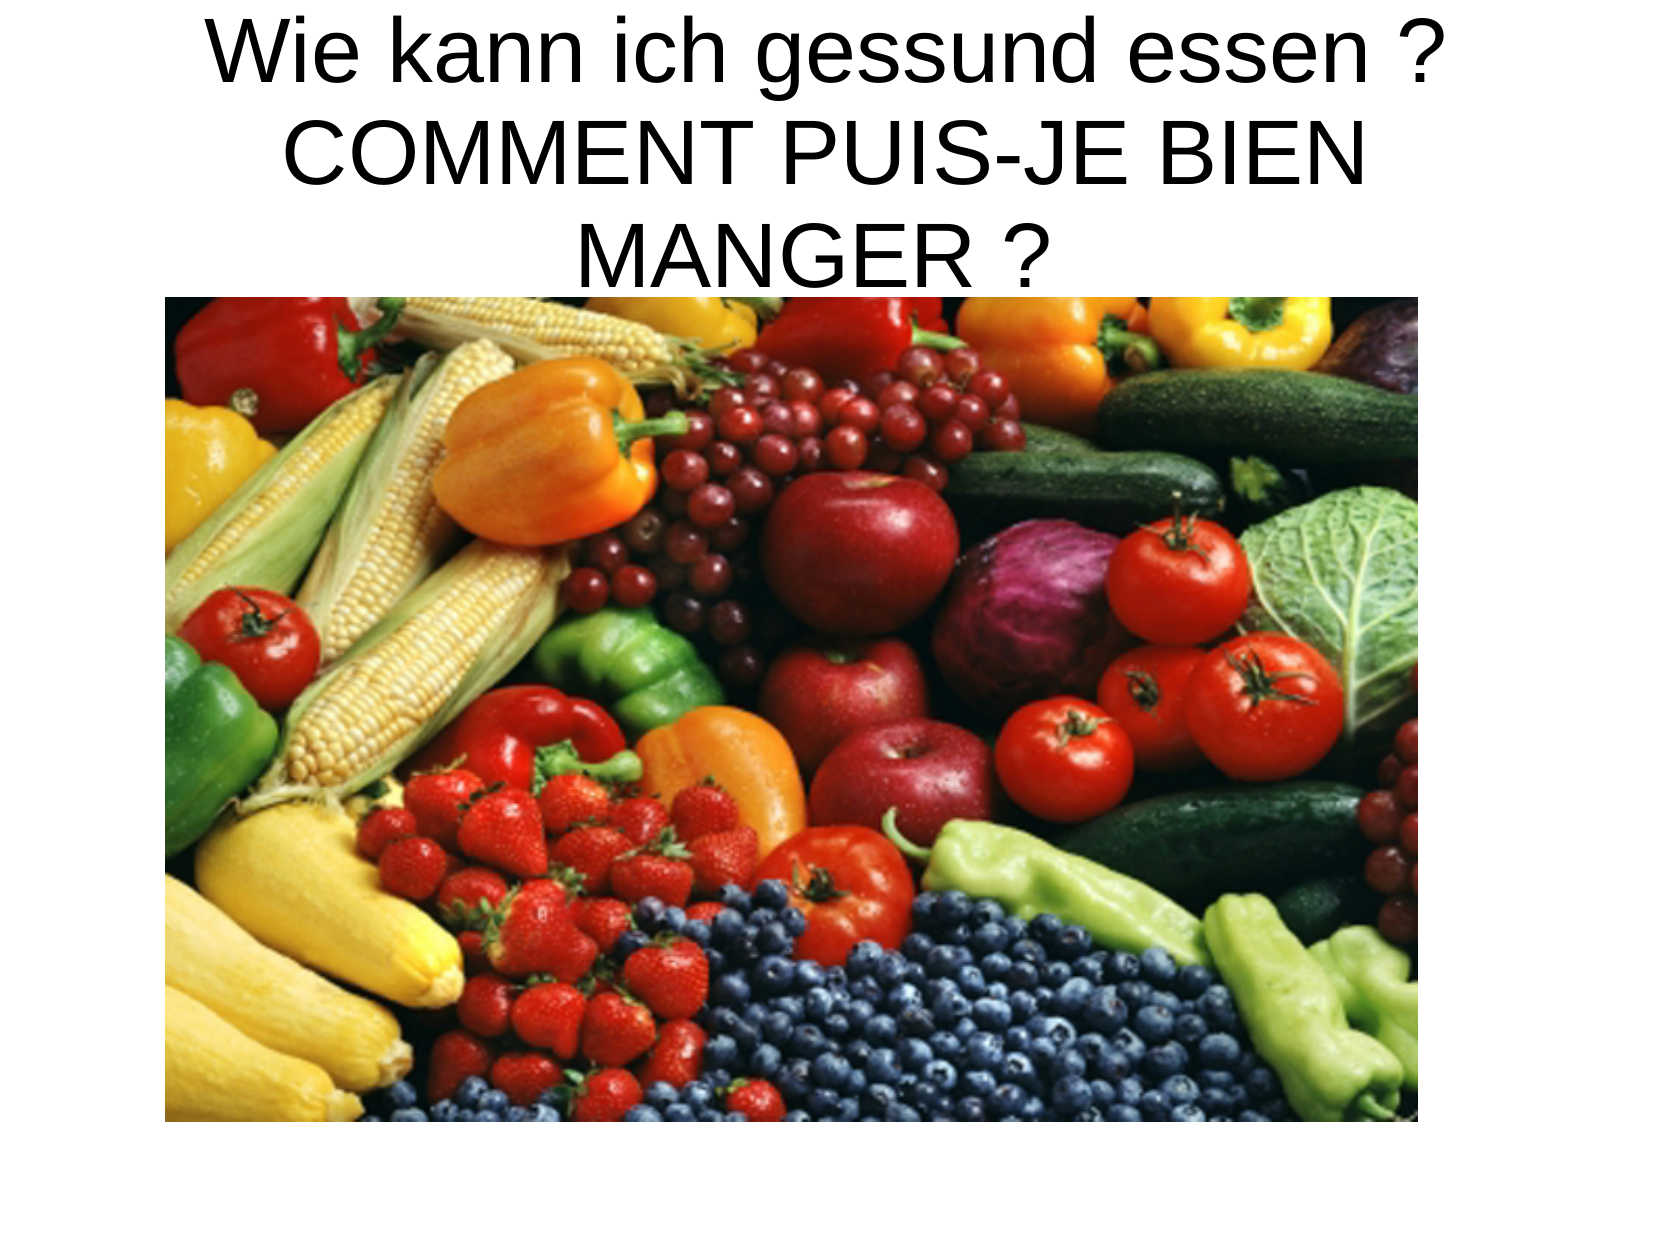

# Wie kann ich gessund essen ? COMMENT PUIS-JE BIEN MANGER ?